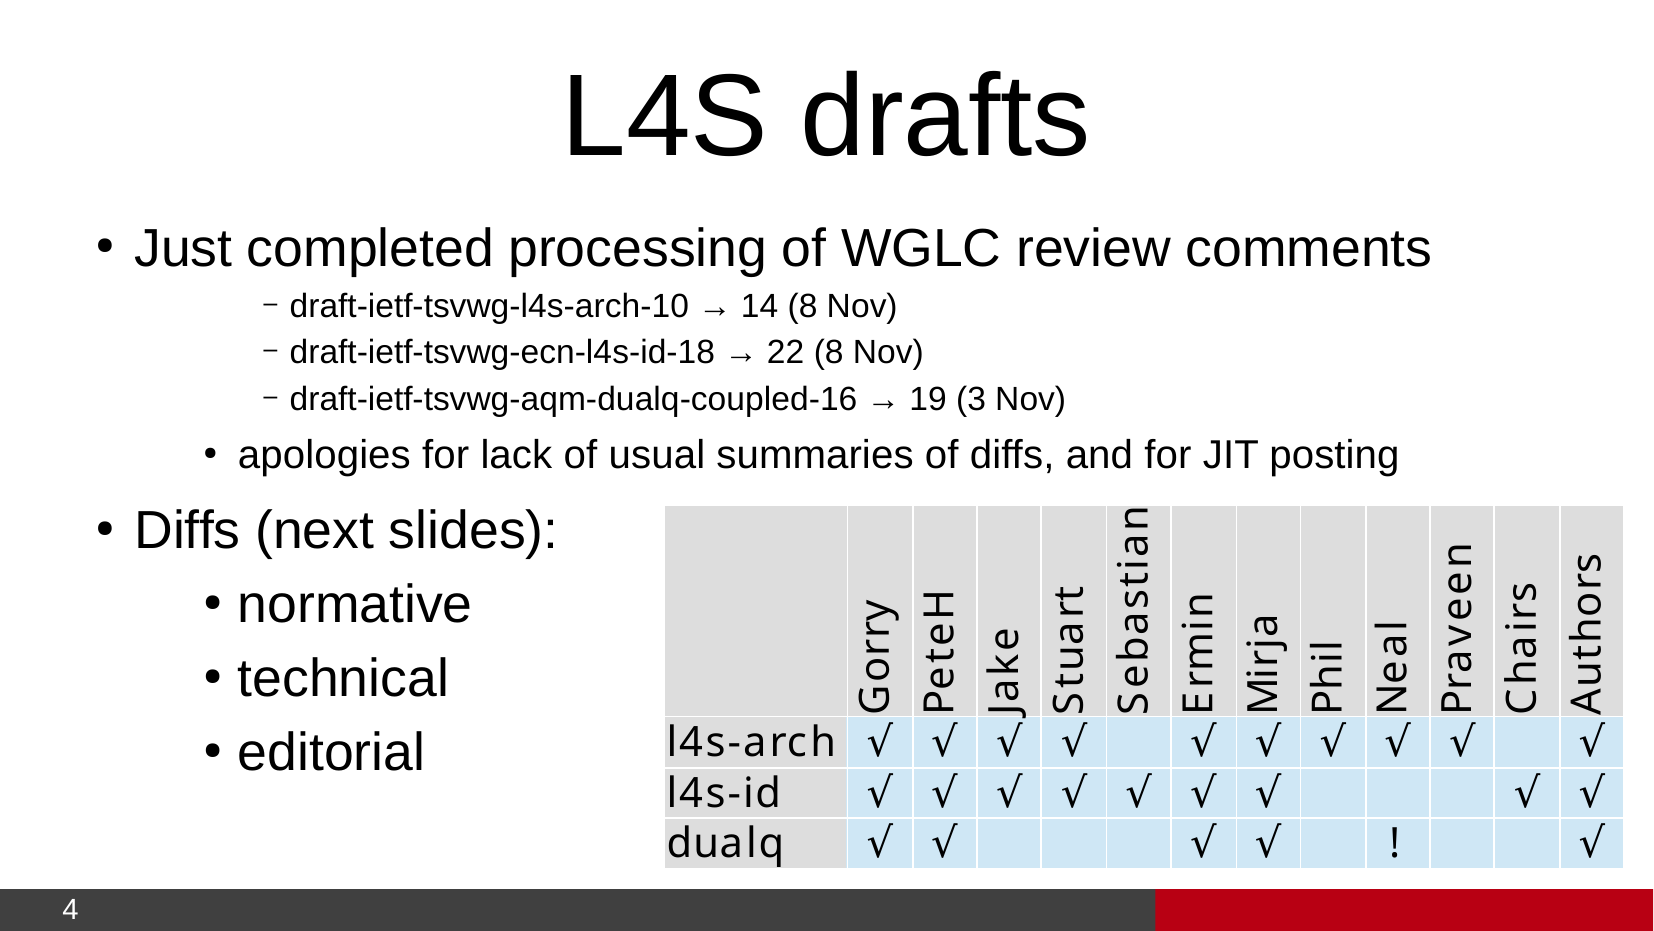

# L4S drafts
Just completed processing of WGLC review comments
draft-ietf-tsvwg-l4s-arch-10 → 14 (8 Nov)
draft-ietf-tsvwg-ecn-l4s-id-18 → 22 (8 Nov)
draft-ietf-tsvwg-aqm-dualq-coupled-16 → 19 (3 Nov)
apologies for lack of usual summaries of diffs, and for JIT posting
Diffs (next slides):
normative
technical
editorial
4